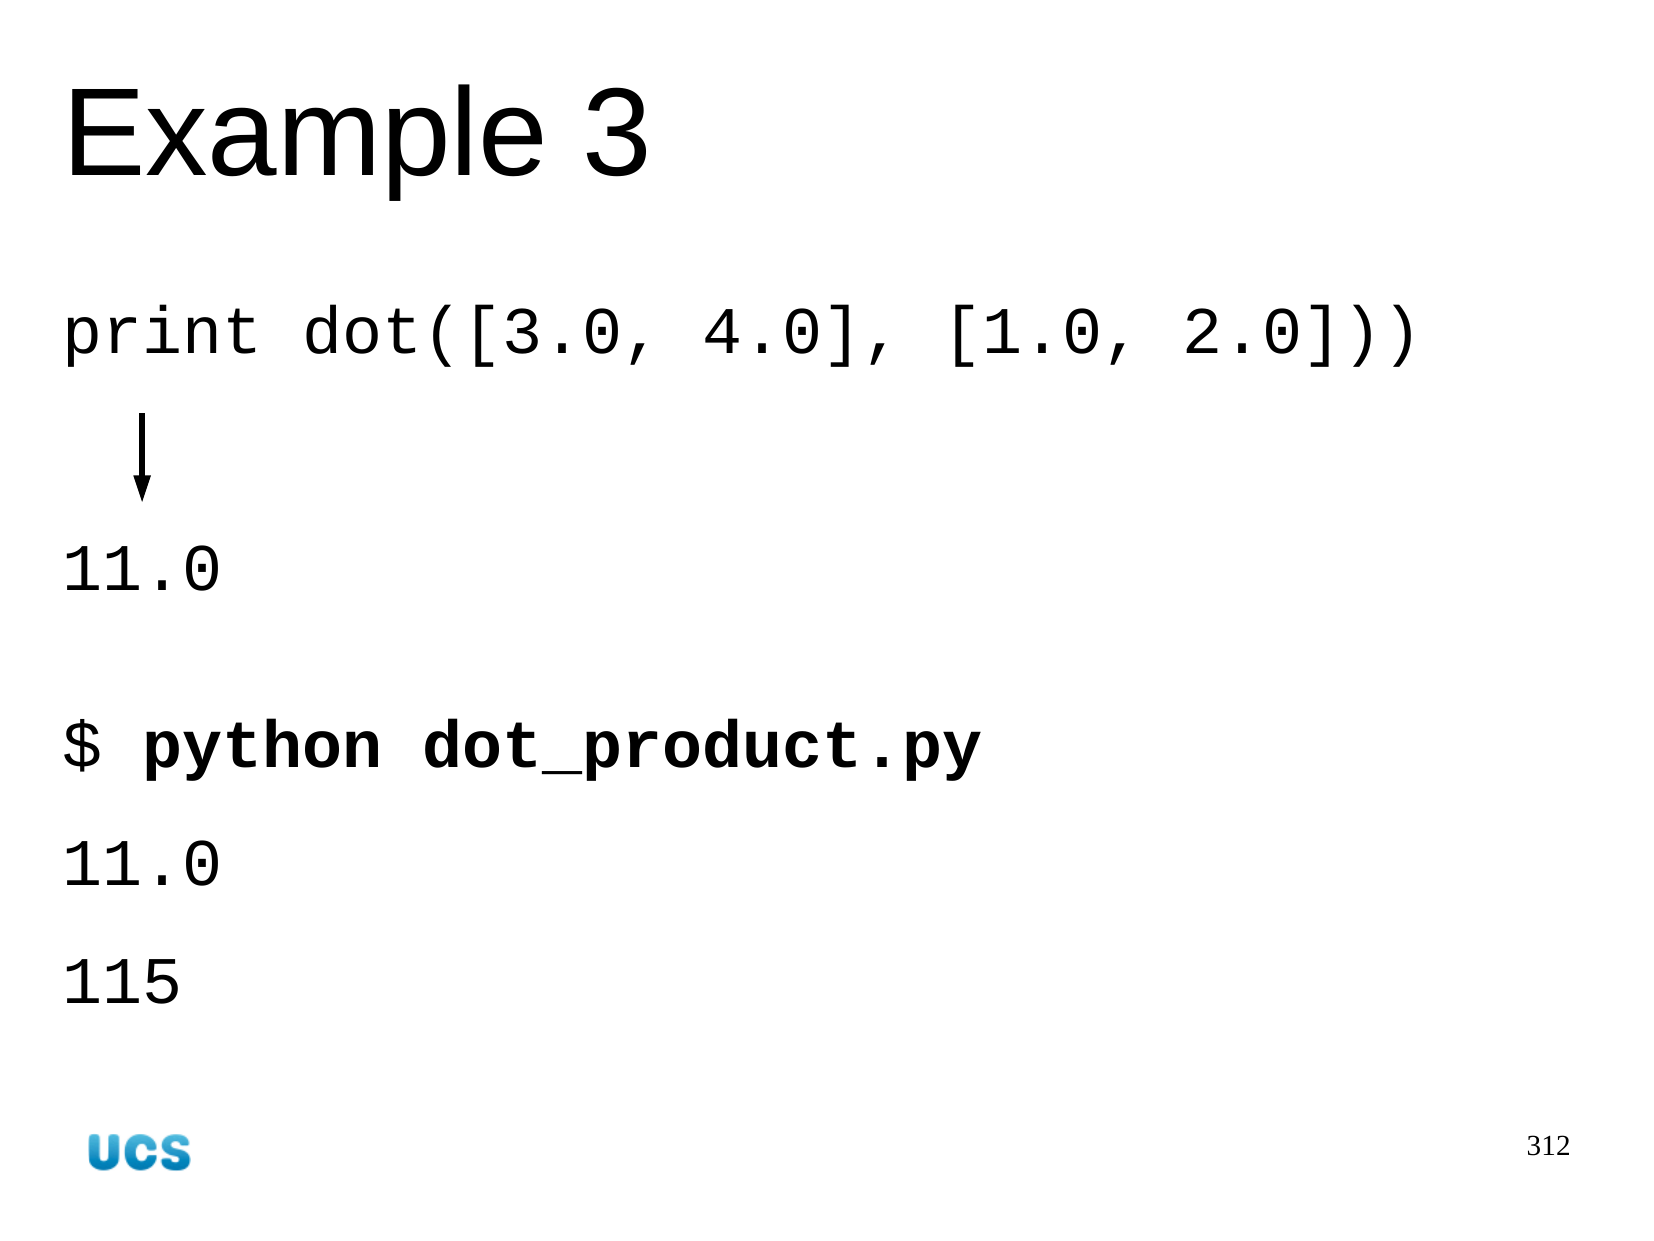

Example 3
print dot([3.0, 4.0], [1.0, 2.0]))
11.0
$
python dot_product.py
11.0
115
312